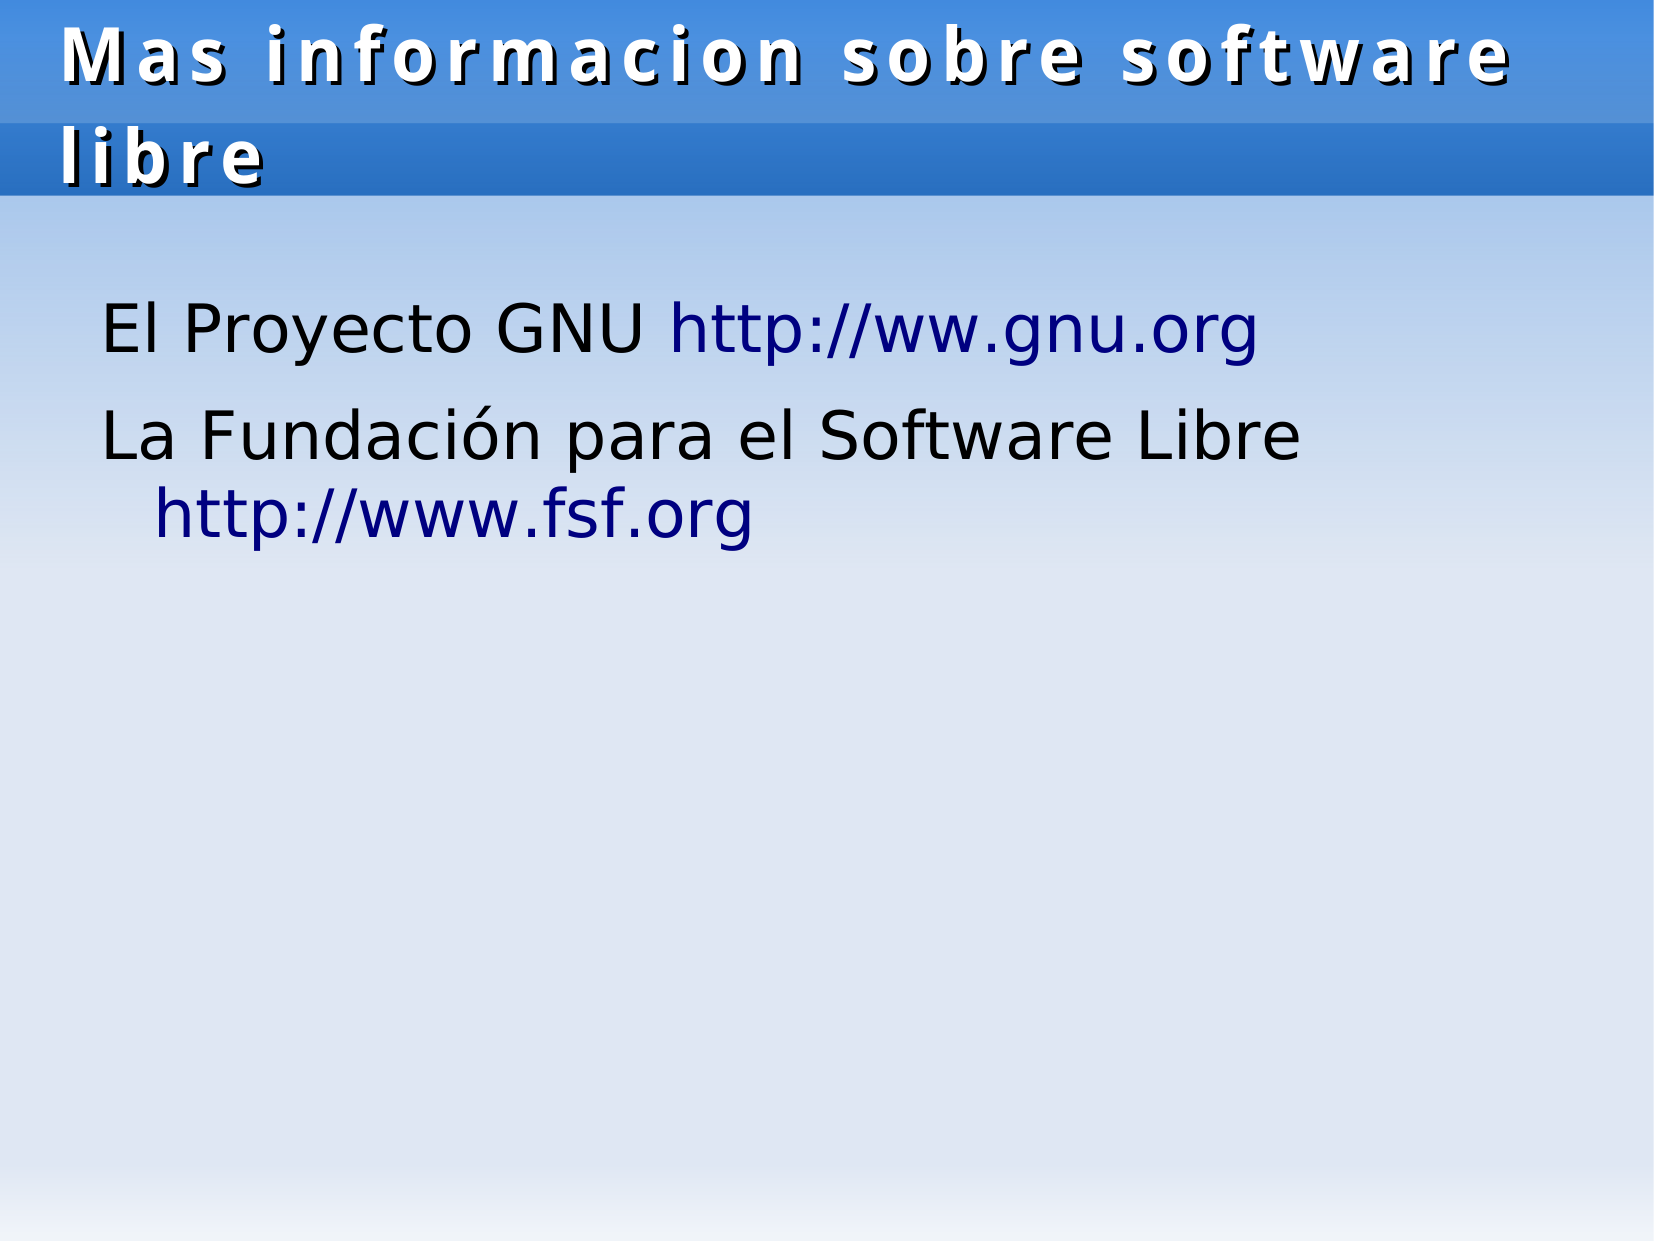

# Mas informacion sobre software libre
El Proyecto GNU http://ww.gnu.org
La Fundación para el Software Libre http://www.fsf.org